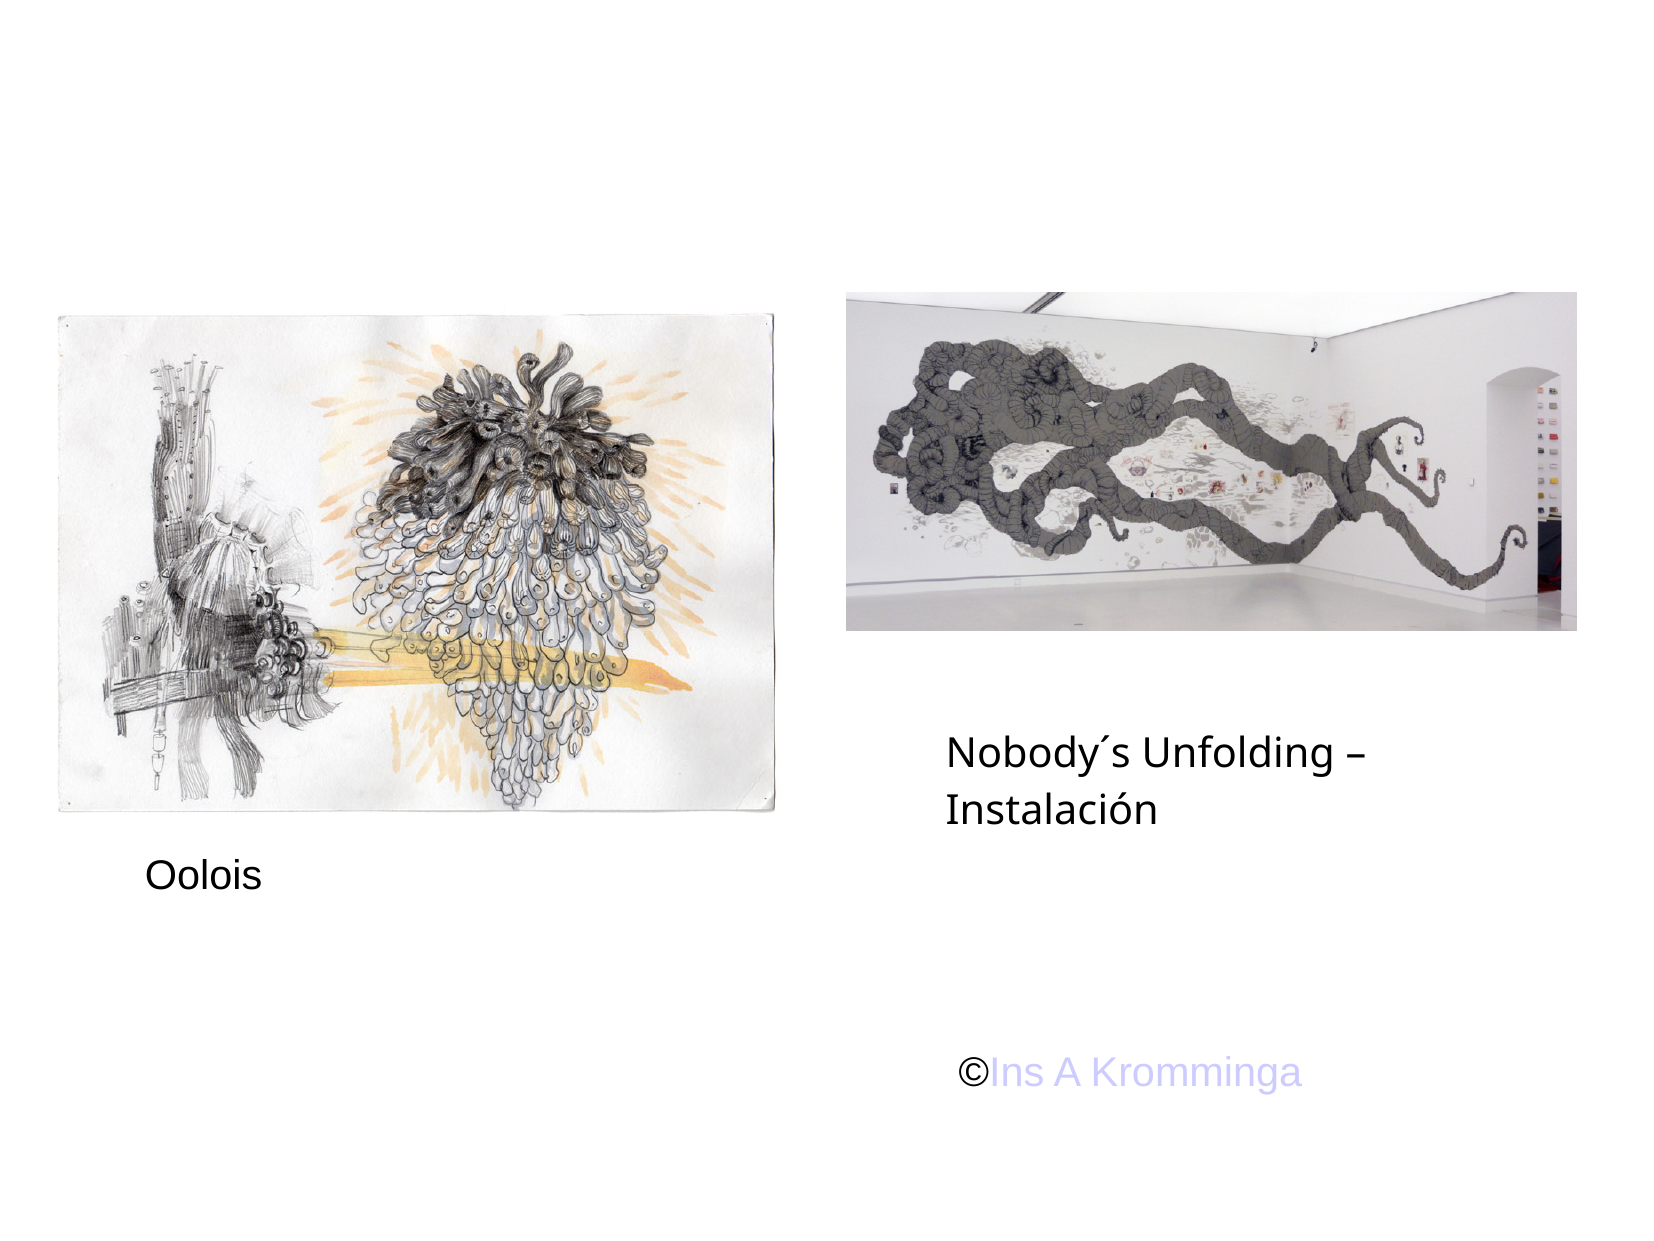

Nobody´s Unfolding – Instalación
Oolois
©Ins A Kromminga